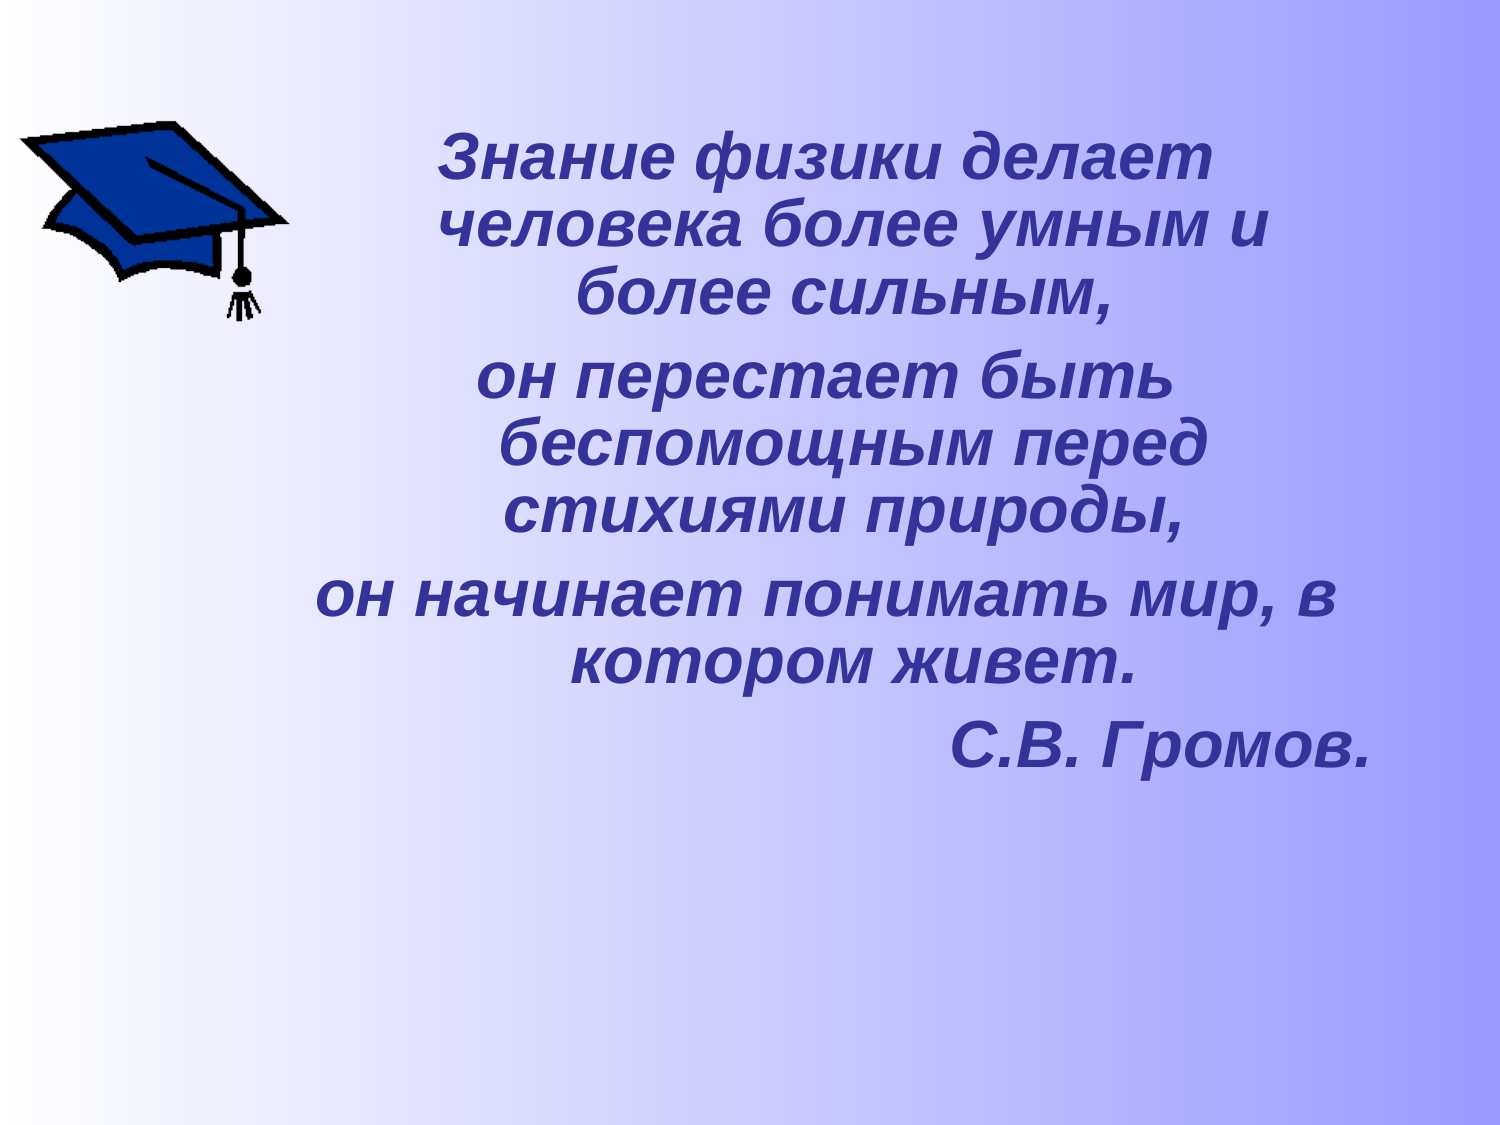

# Знание физики делает человека более умным и более сильным,
он перестает быть беспомощным перед стихиями природы,
он начинает понимать мир, в котором живет.
С.В. Громов.